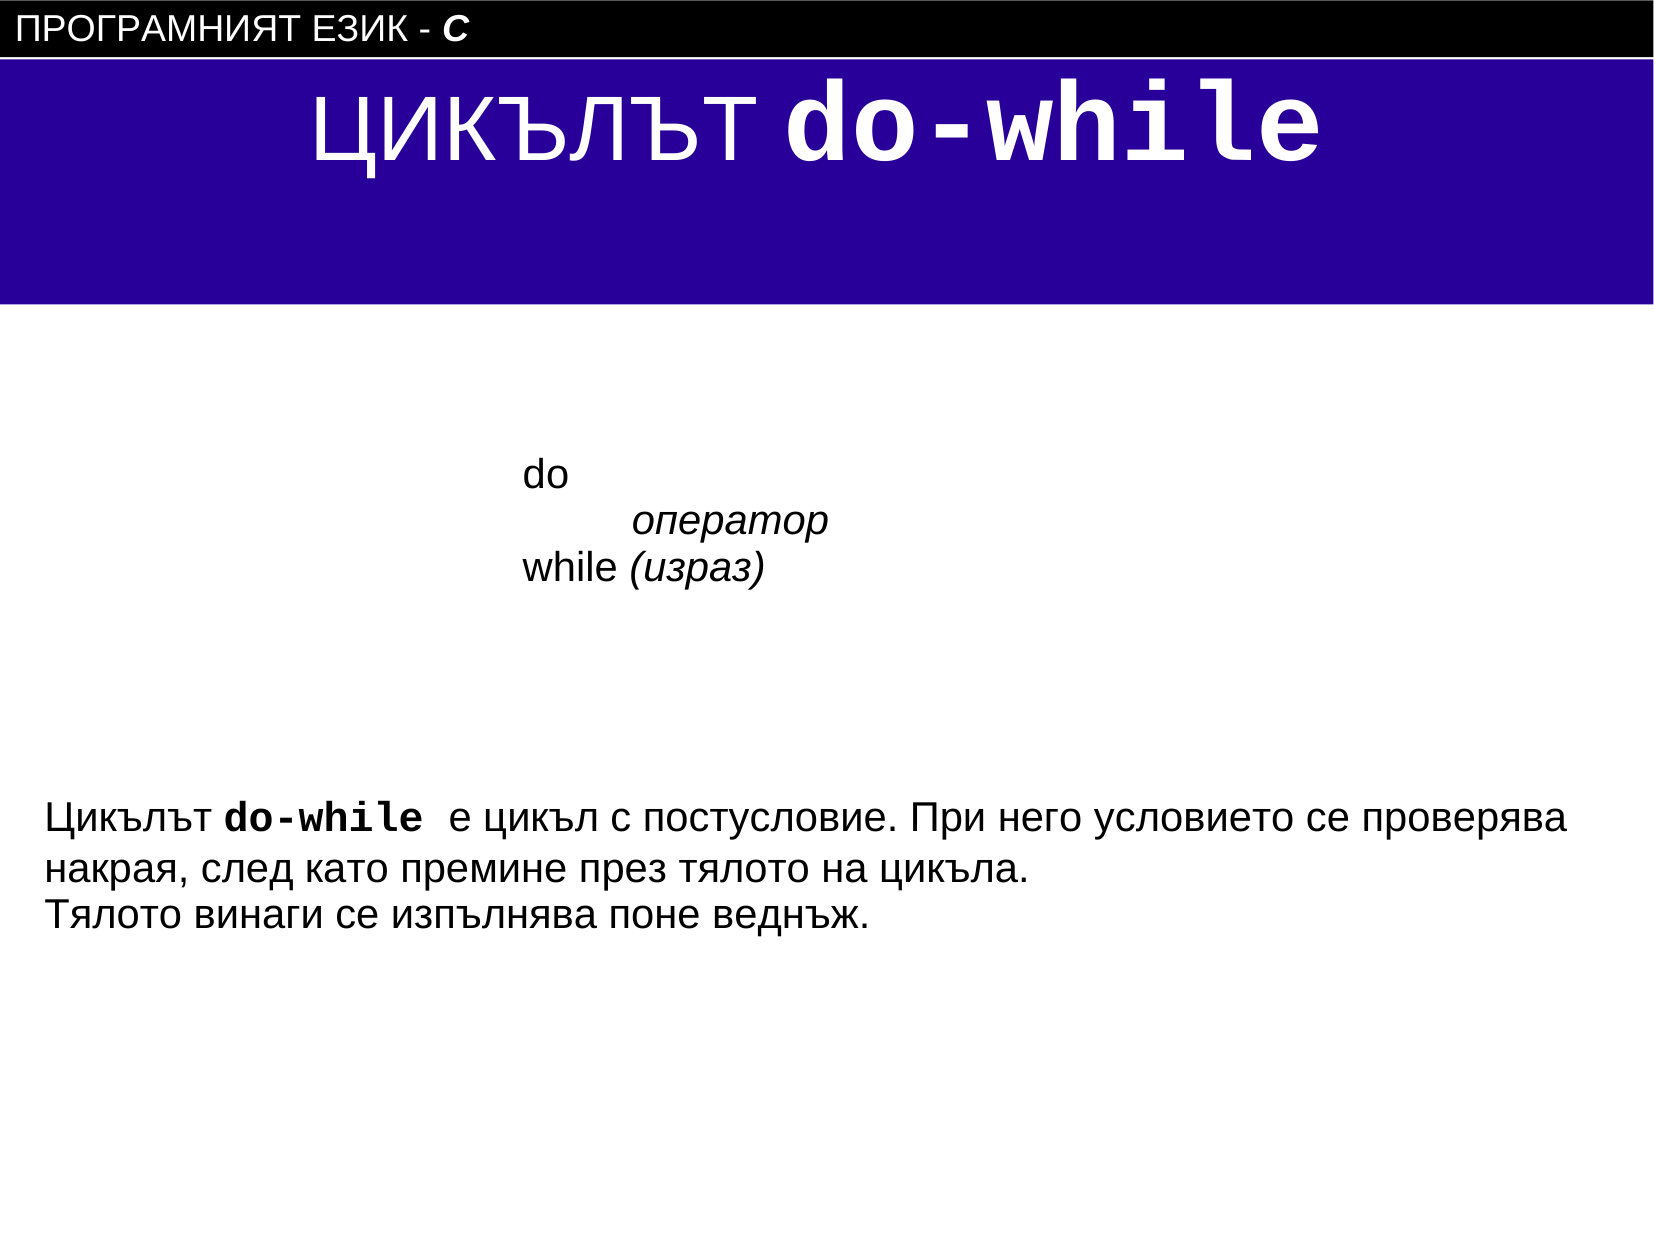

ПРОГРАМНИЯT ЕЗИК - С
				ЦИКЪЛЪТ do-while
do
	оператор
while (израз)
Цикълът do-while е цикъл с постусловие. При него условието се проверява накрая, след като премине през тялото на цикъла.
Тялото винаги се изпълнява поне веднъж.